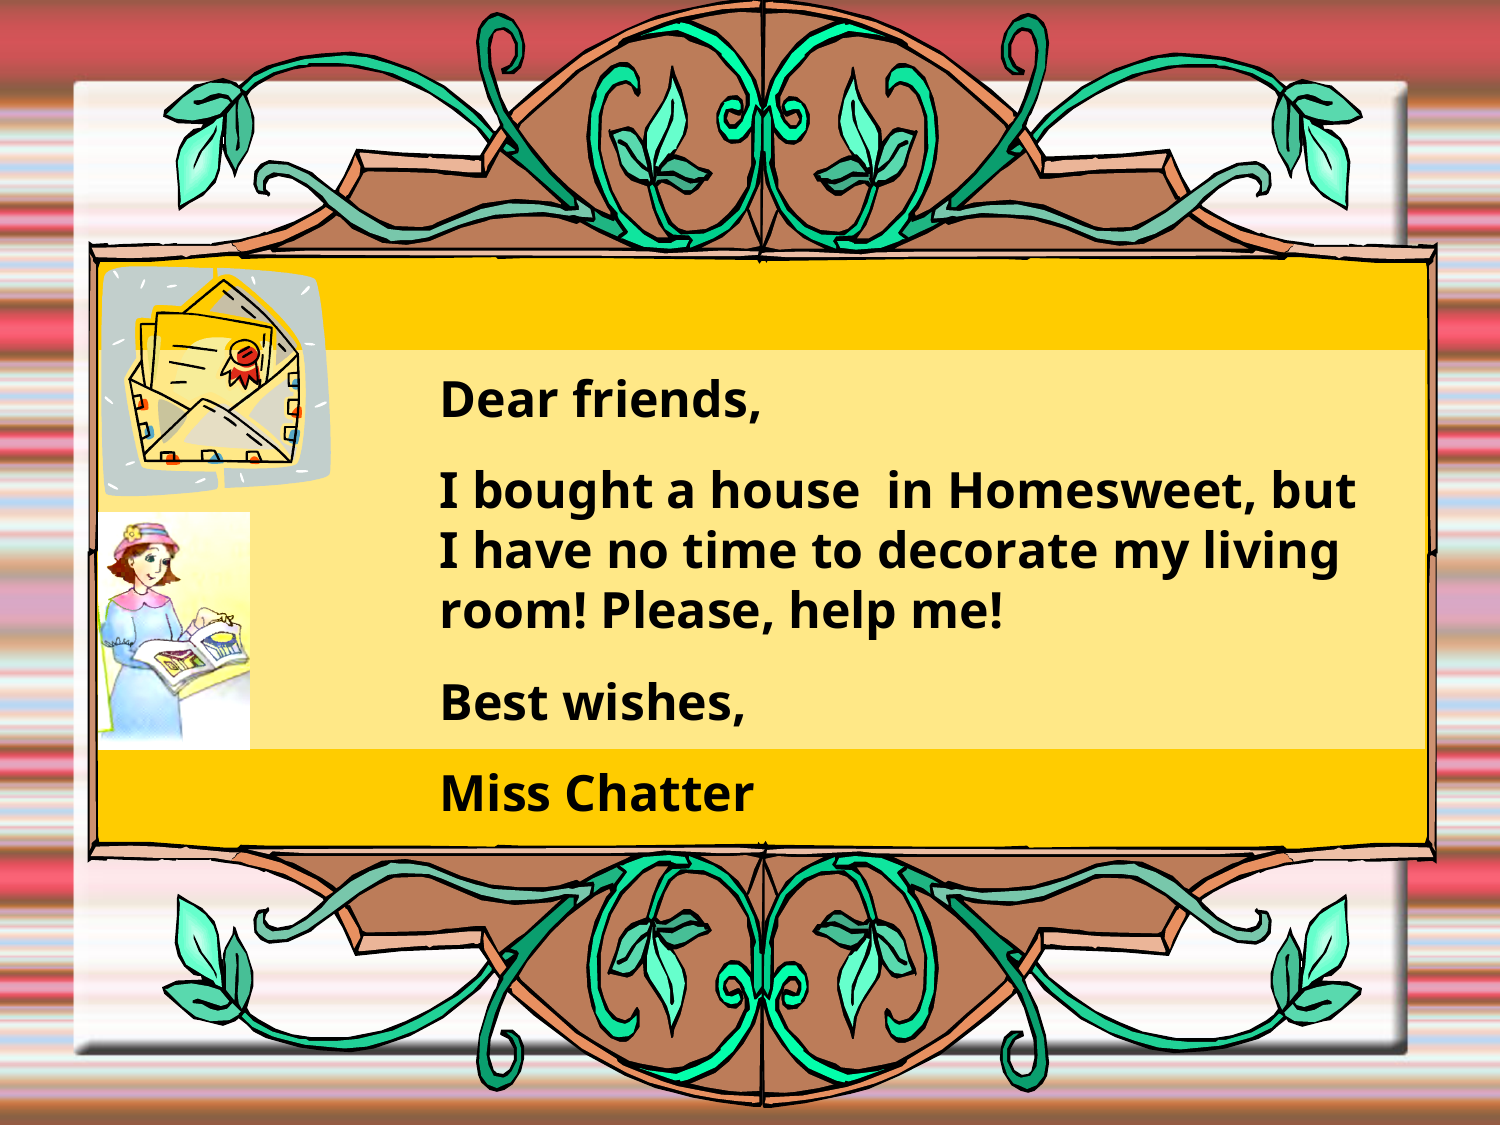

Dear friends,
I bought a house in Homesweet, but I have no time to decorate my living room! Please, help me!
Best wishes,
Miss Chatter